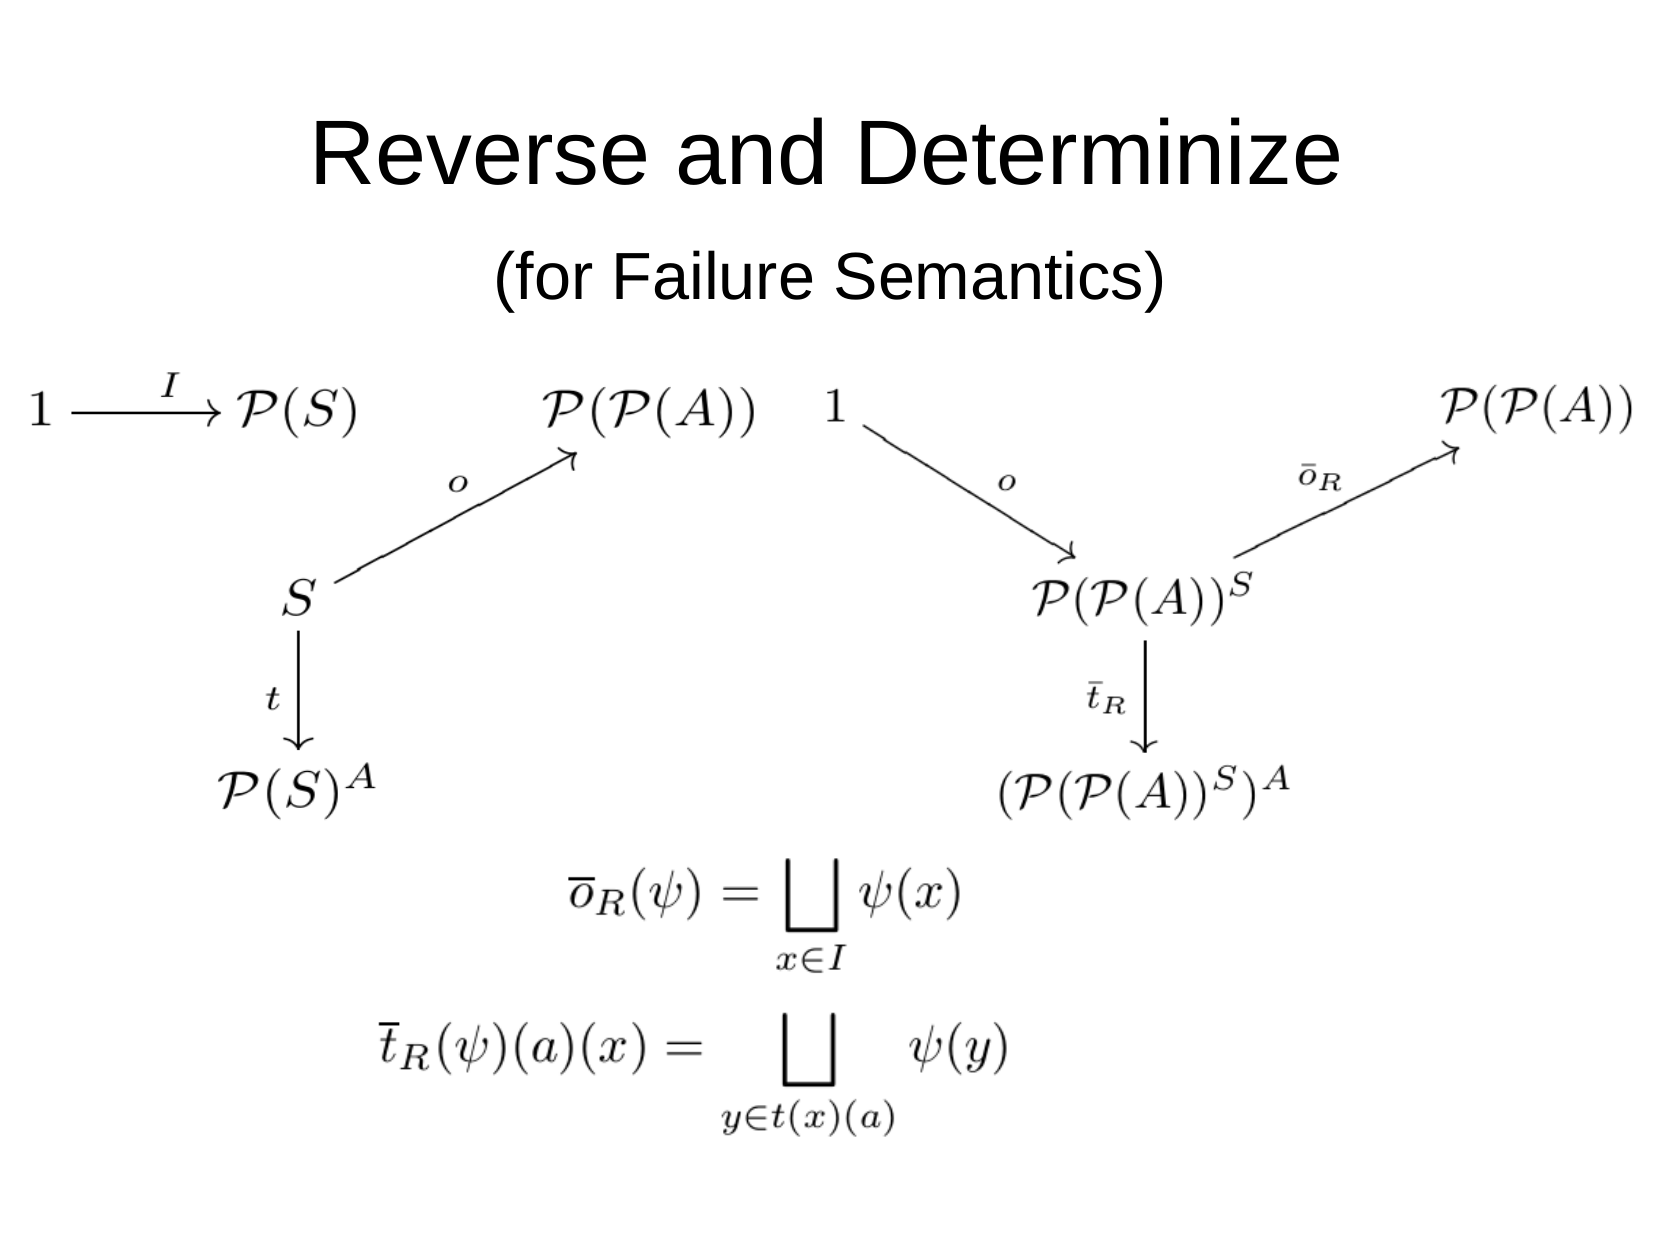

# Reverse and Determinize
(for Failure Semantics)